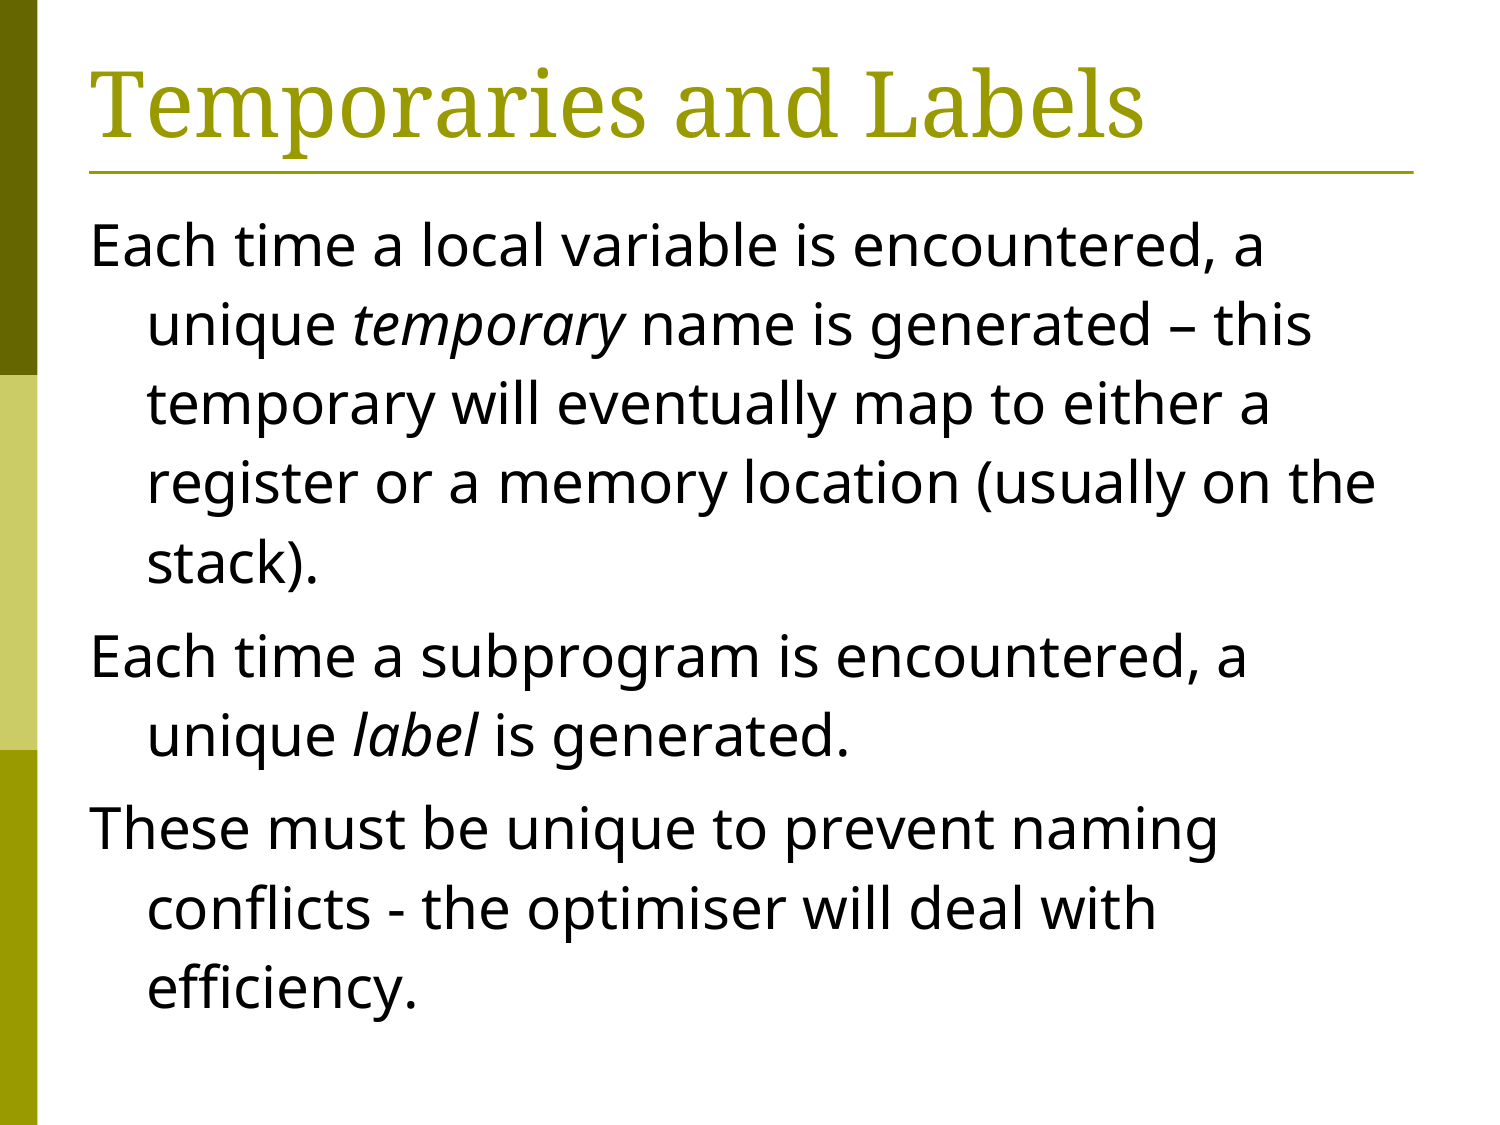

# Temporaries and Labels
Each time a local variable is encountered, a unique temporary name is generated – this temporary will eventually map to either a register or a memory location (usually on the stack).
Each time a subprogram is encountered, a unique label is generated.
These must be unique to prevent naming conflicts - the optimiser will deal with efficiency.